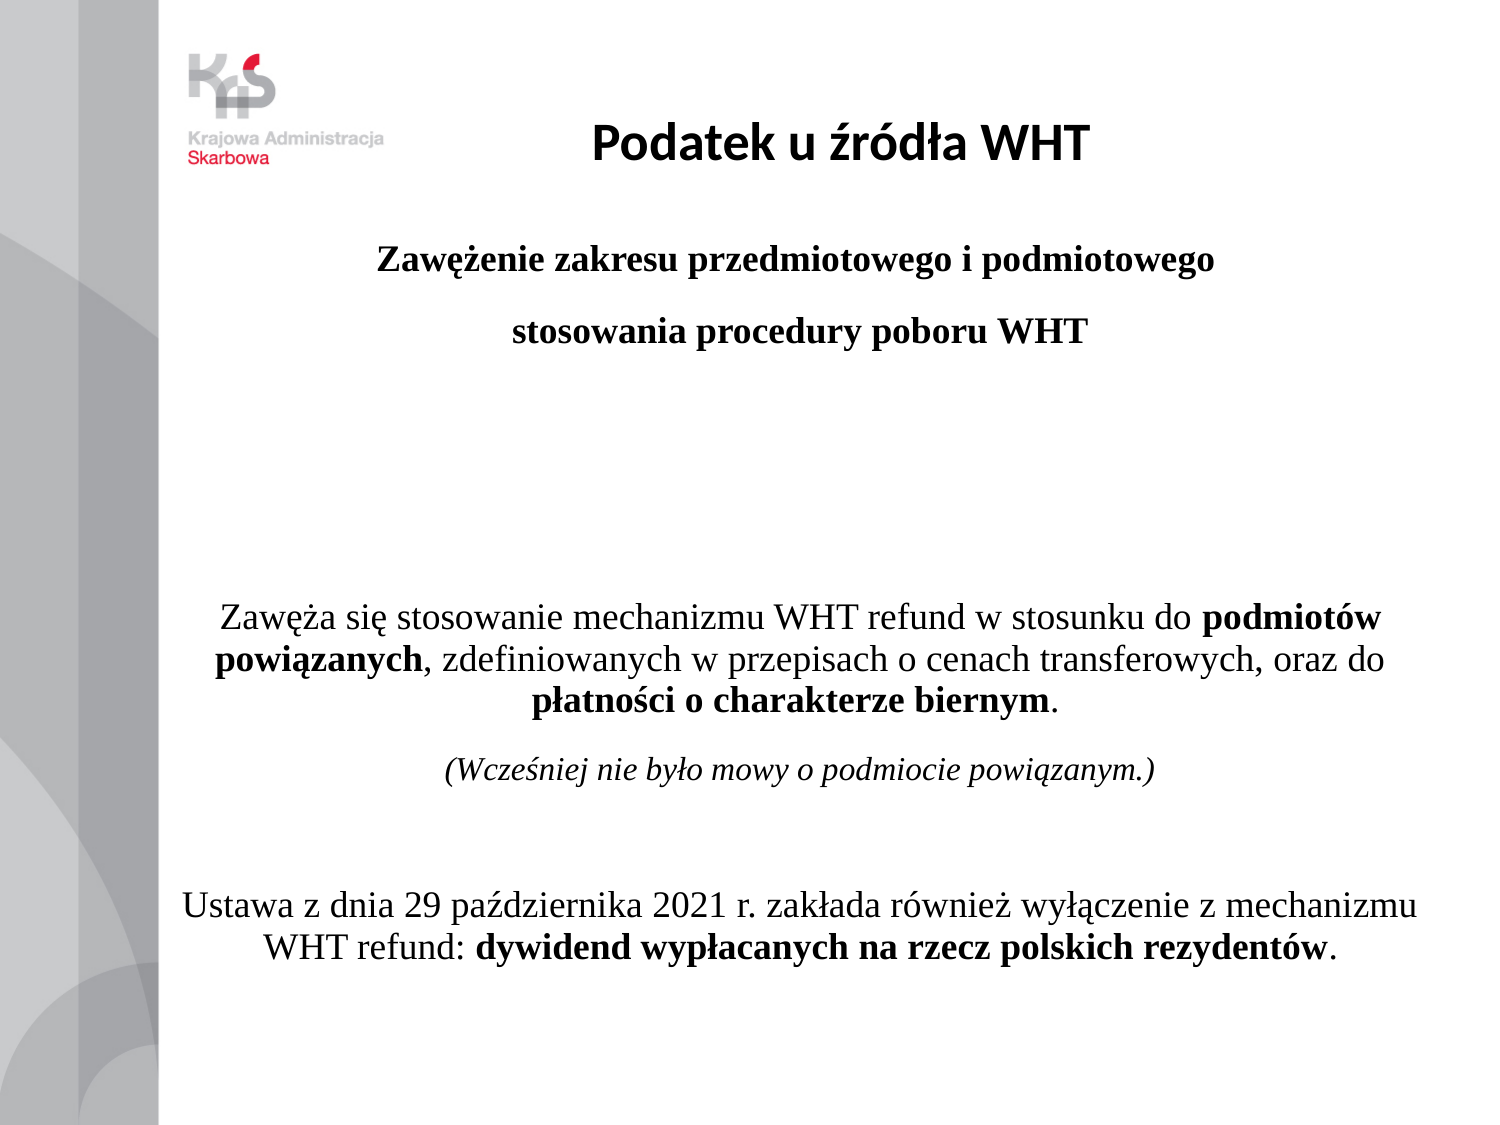

# Podatek u źródła WHT
Zawężenie zakresu przedmiotowego i podmiotowego
stosowania procedury poboru WHT
Zawęża się stosowanie mechanizmu WHT refund w stosunku do podmiotów powiązanych, zdefiniowanych w przepisach o cenach transferowych, oraz do płatności o charakterze biernym.
(Wcześniej nie było mowy o podmiocie powiązanym.)
Ustawa z dnia 29 października 2021 r. zakłada również wyłączenie z mechanizmu WHT refund: dywidend wypłacanych na rzecz polskich rezydentów.